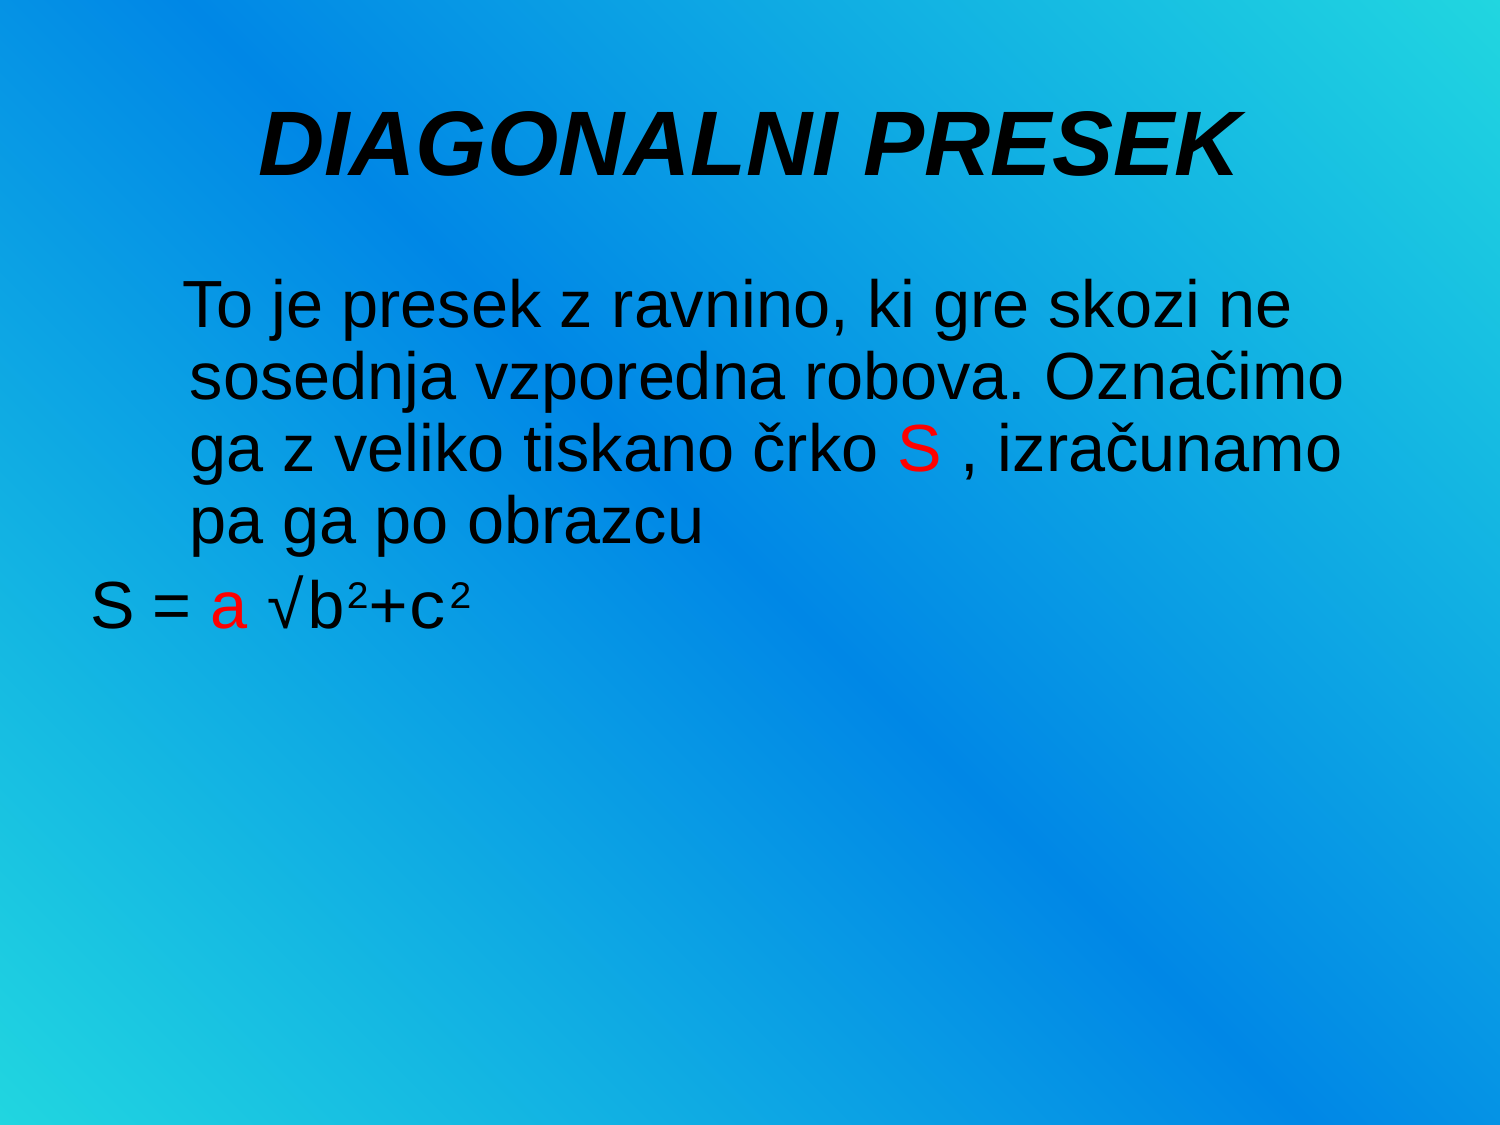

# DIAGONALNI PRESEK
 To je presek z ravnino, ki gre skozi ne sosednja vzporedna robova. Označimo ga z veliko tiskano črko S , izračunamo pa ga po obrazcu
S = a √b2+c2